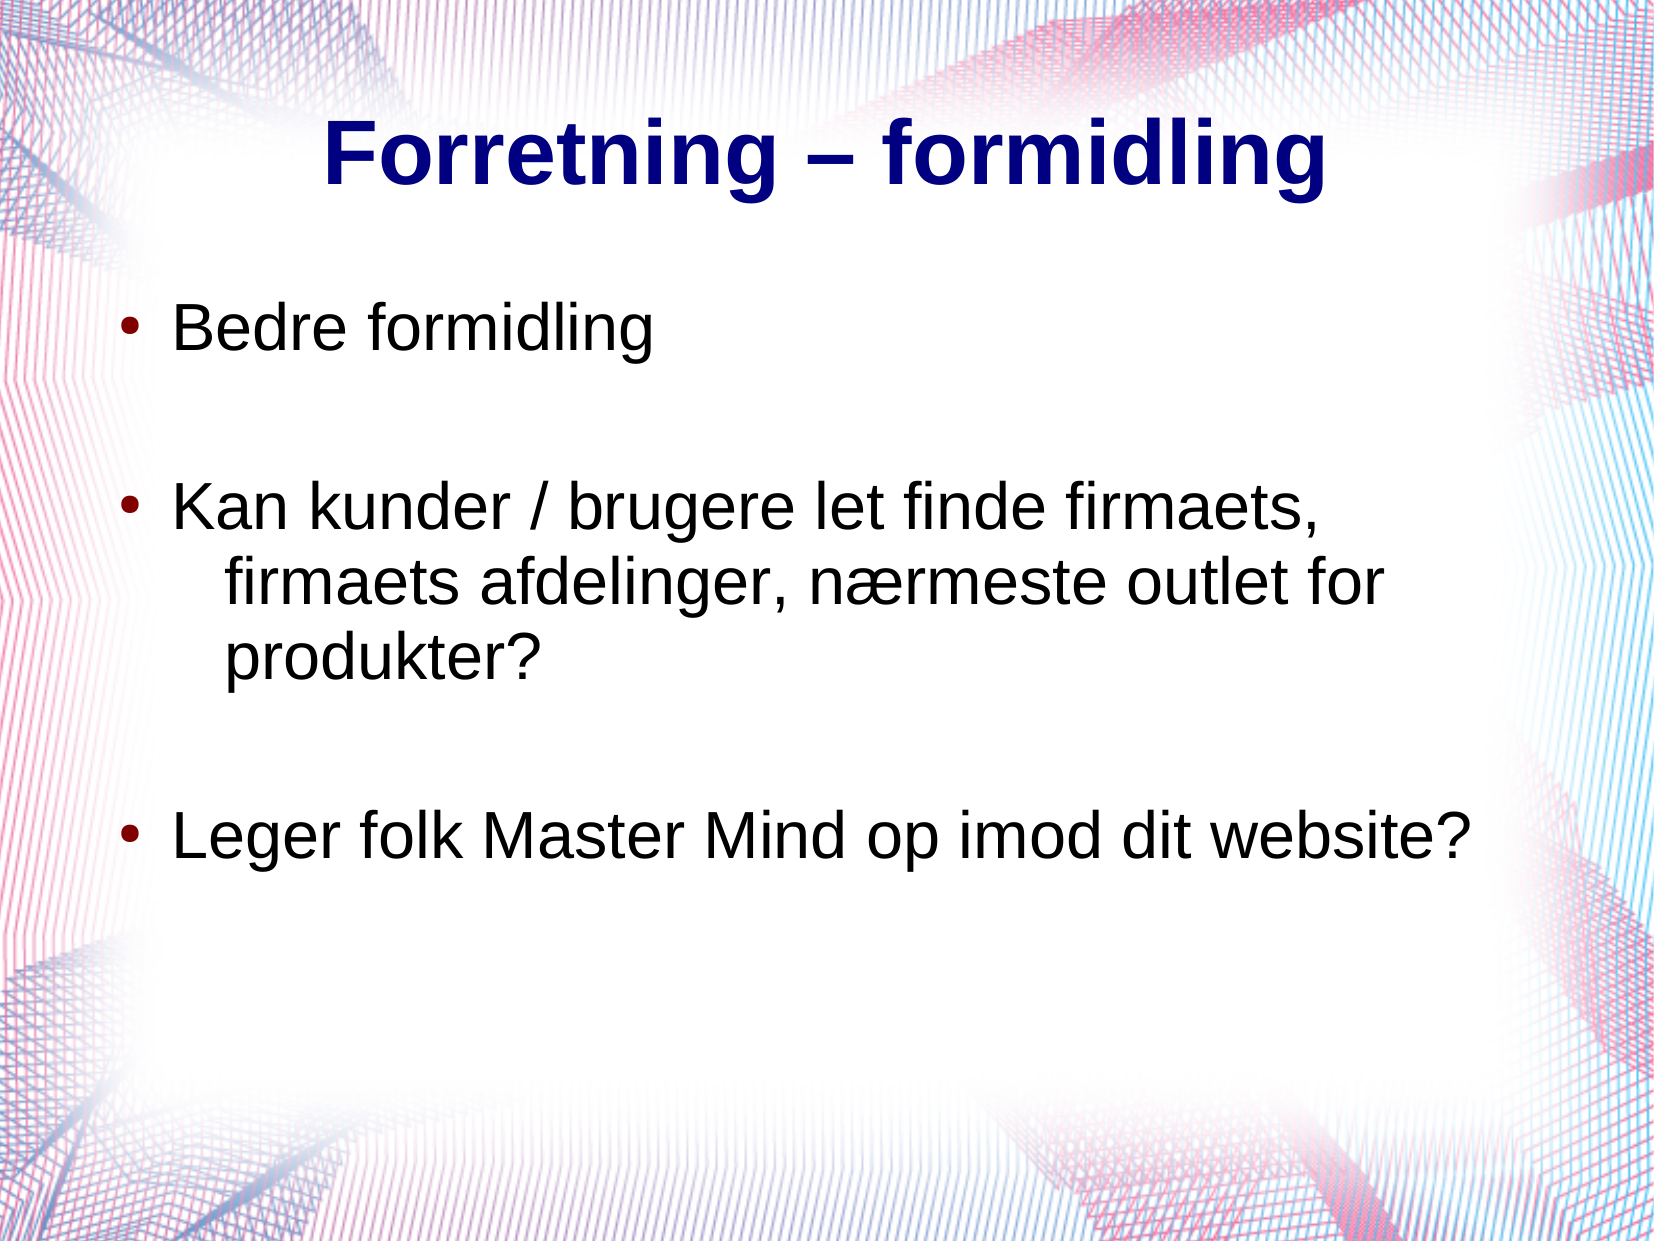

# Forretning – formidling
Bedre formidling
Kan kunder / brugere let finde firmaets, firmaets afdelinger, nærmeste outlet for produkter?
Leger folk Master Mind op imod dit website?